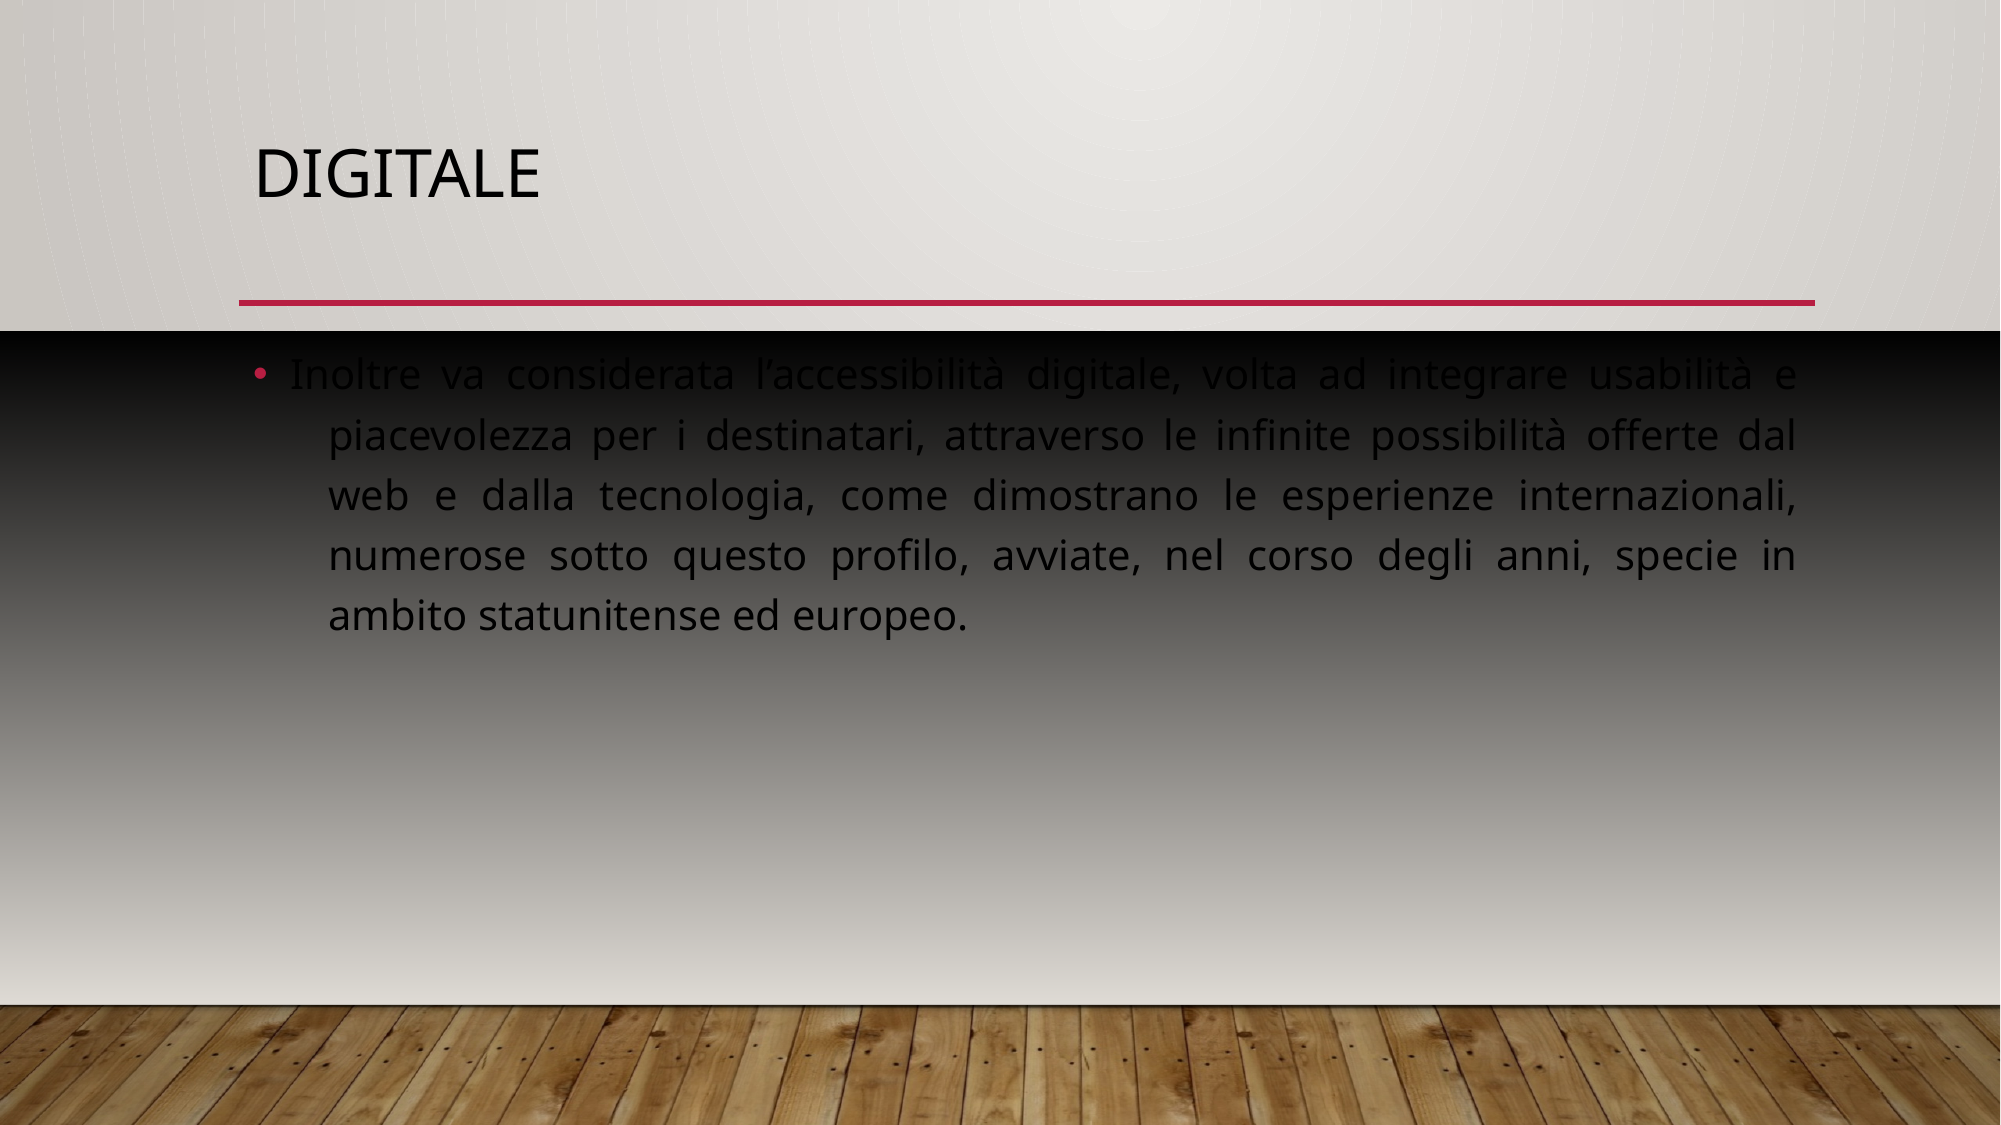

# digitale
Inoltre va considerata l’accessibilità digitale, volta ad integrare usabilità e piacevolezza per i destinatari, attraverso le infinite possibilità offerte dal web e dalla tecnologia, come dimostrano le esperienze internazionali, numerose sotto questo profilo, avviate, nel corso degli anni, specie in ambito statunitense ed europeo.